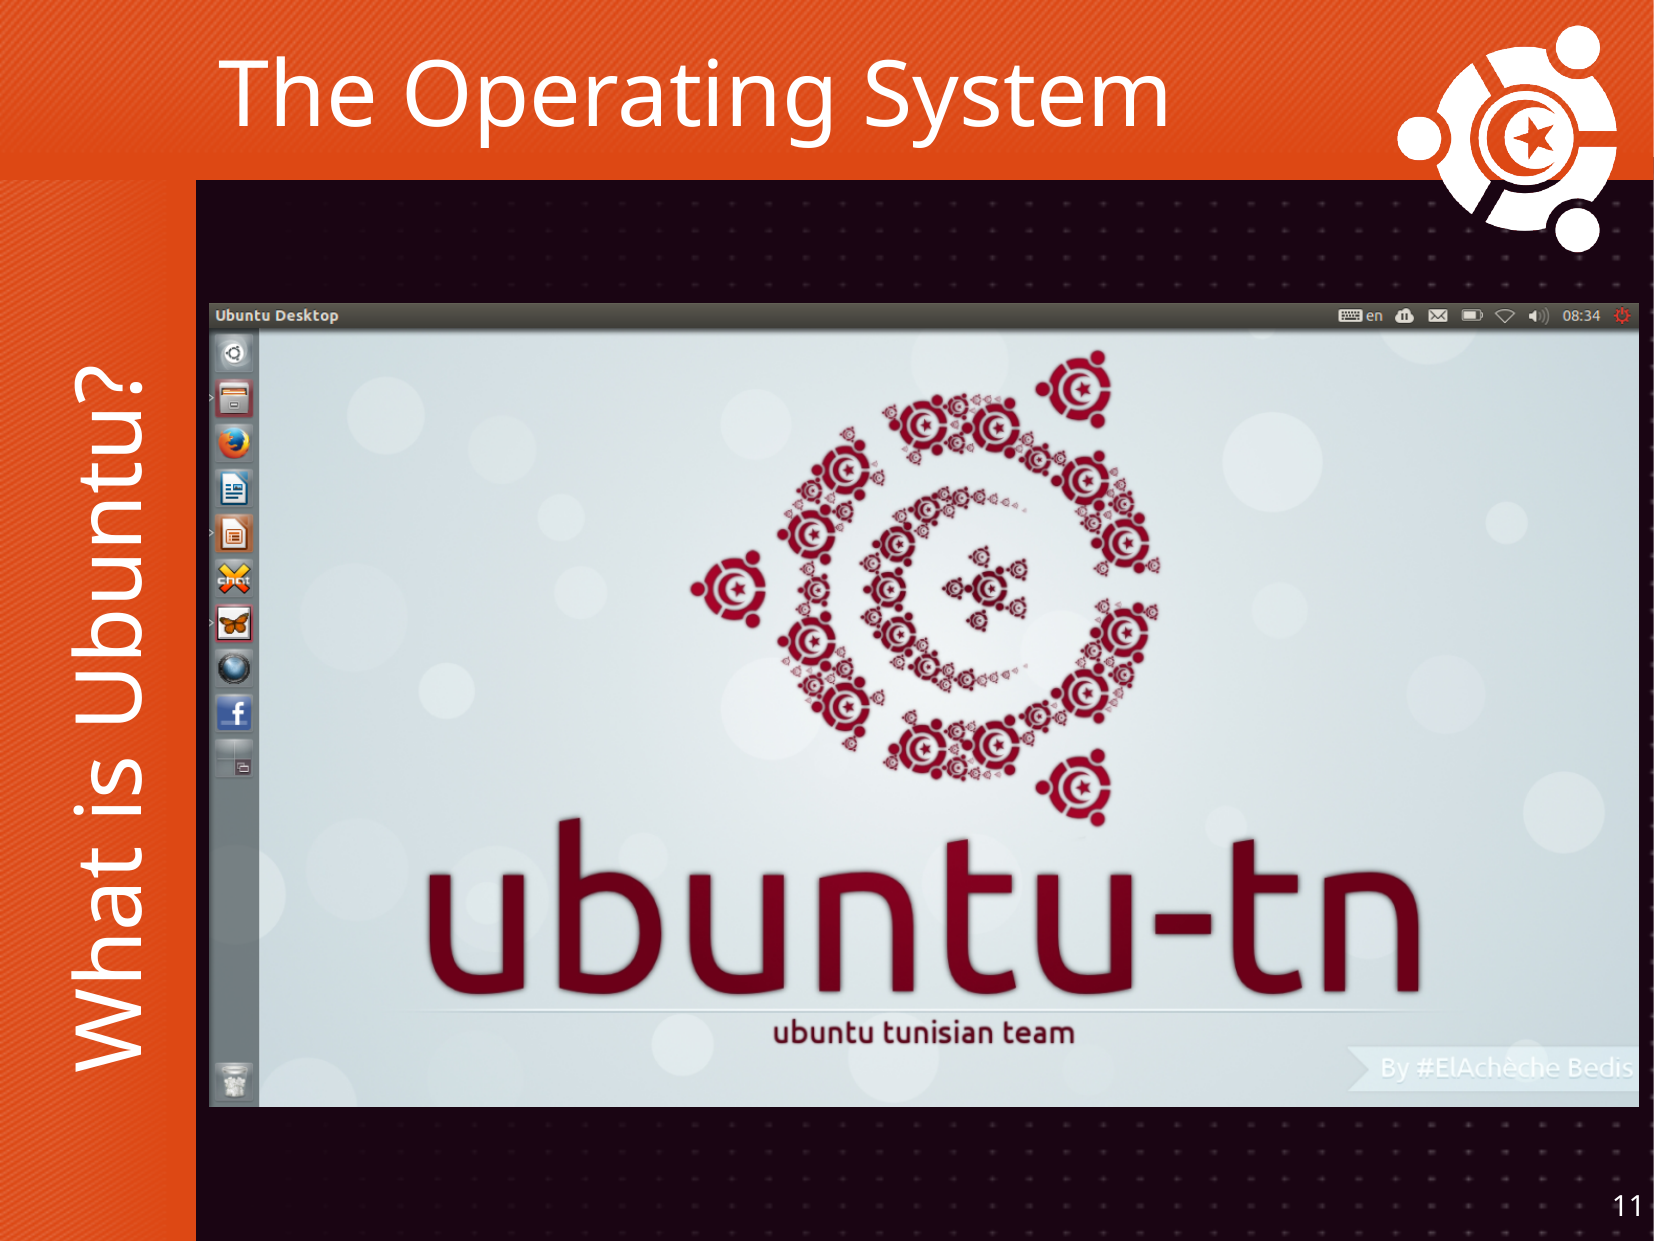

# The Operating System
What is Ubuntu?
11